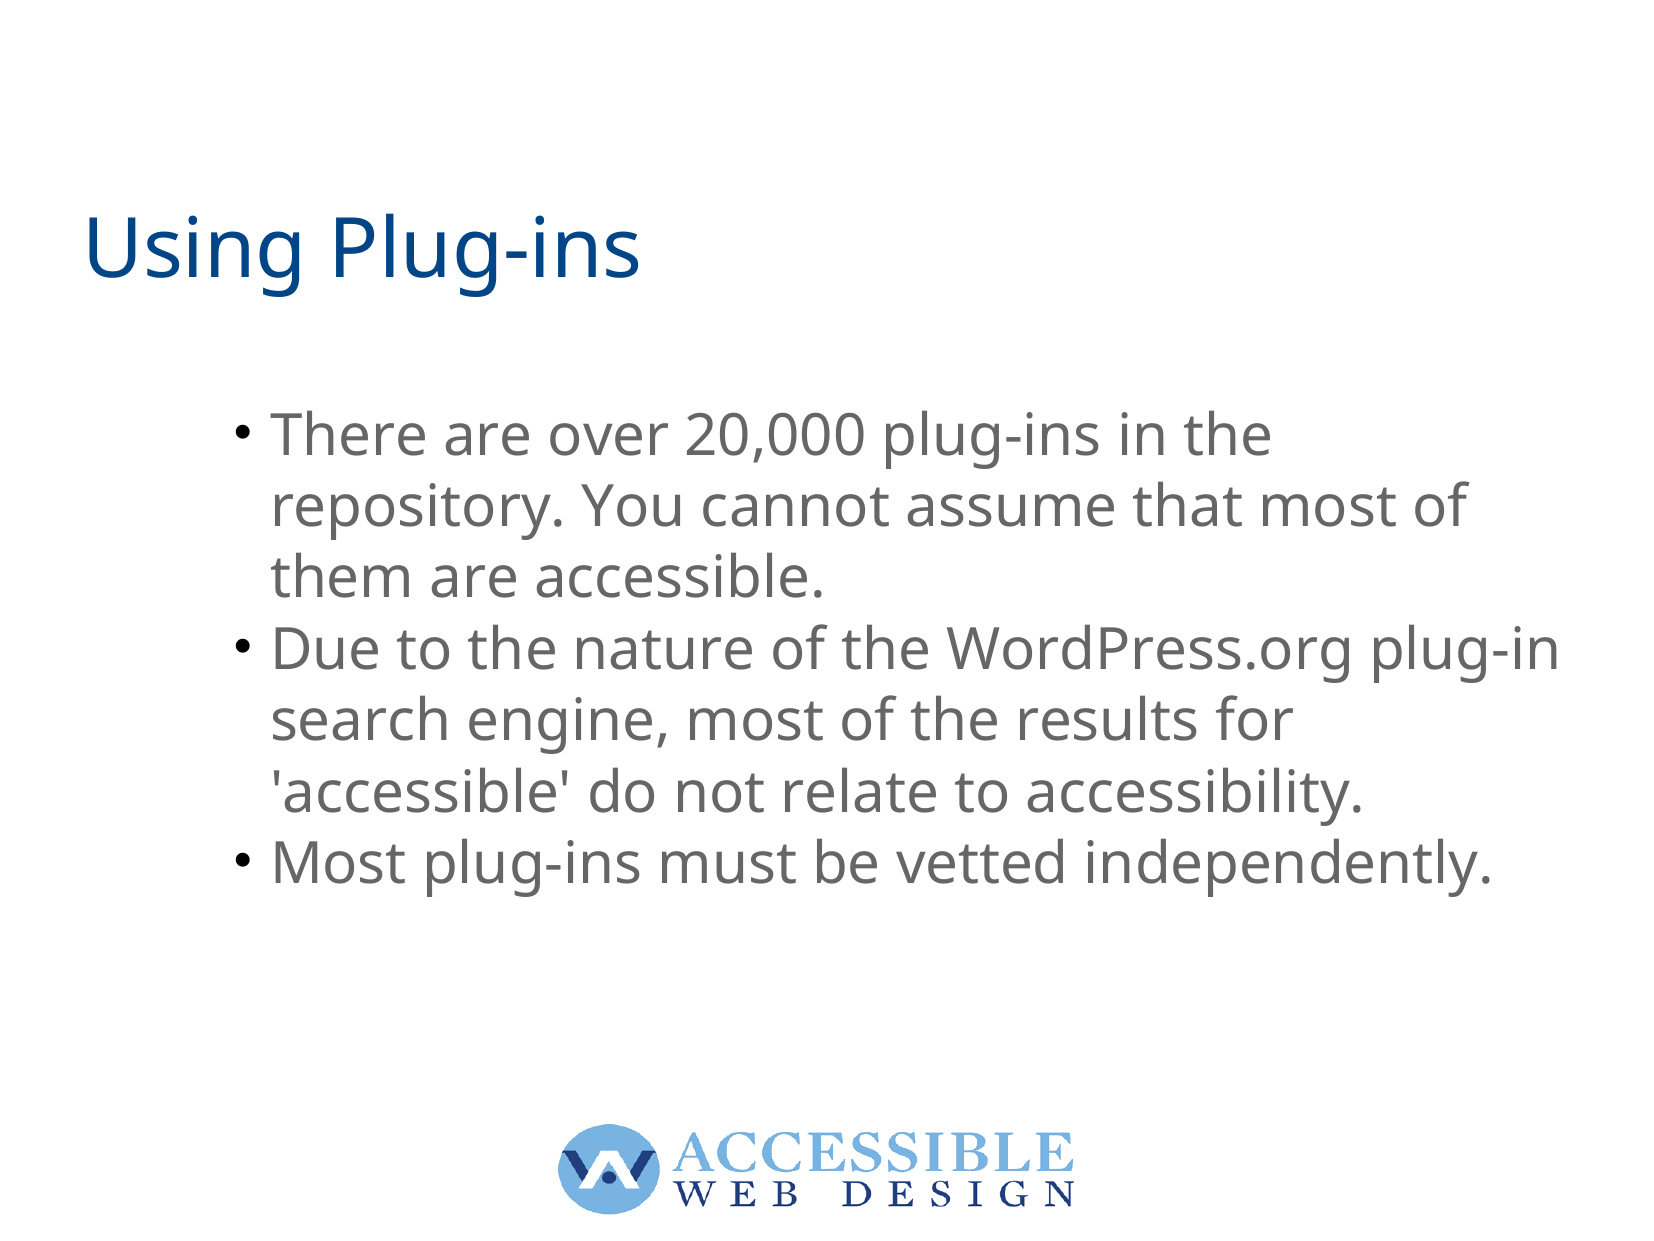

Using Plug-ins
There are over 20,000 plug-ins in the repository. You cannot assume that most of them are accessible.
Due to the nature of the WordPress.org plug-in search engine, most of the results for 'accessible' do not relate to accessibility.
Most plug-ins must be vetted independently.